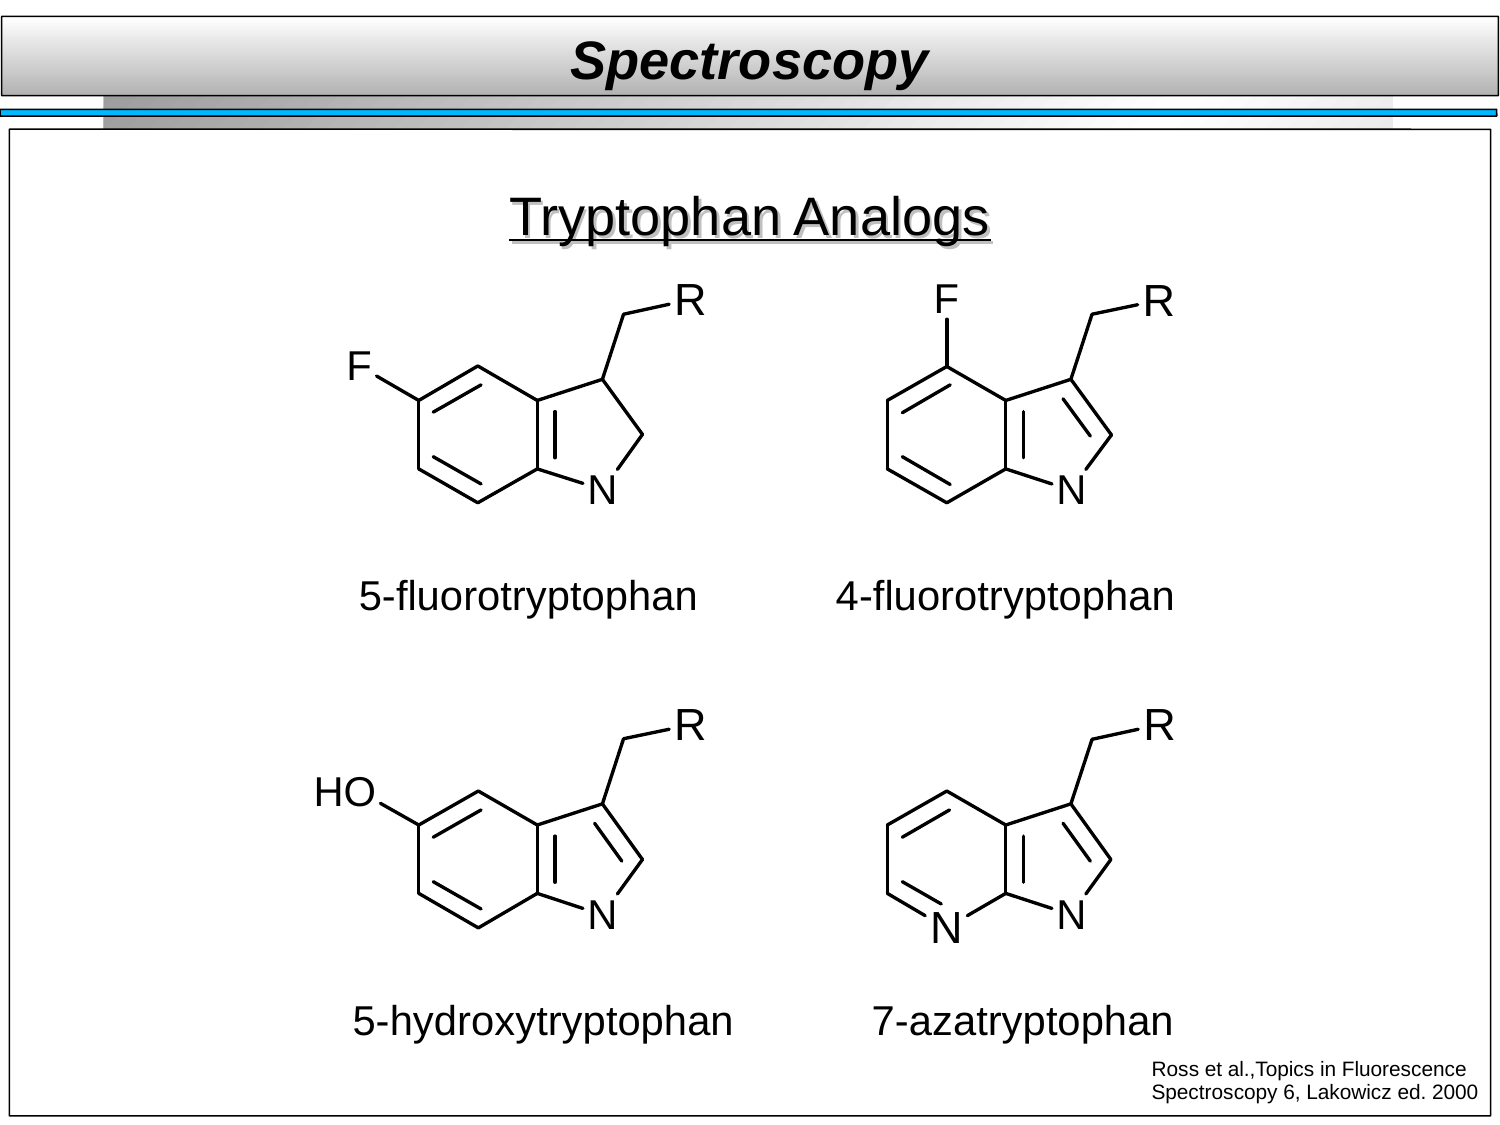

Spectroscopy
# Tryptophan Analogs
5-fluorotryptophan 4-fluorotryptophan
5-hydroxytryptophan 7-azatryptophan
Ross et al.,Topics in Fluorescence Spectroscopy 6, Lakowicz ed. 2000